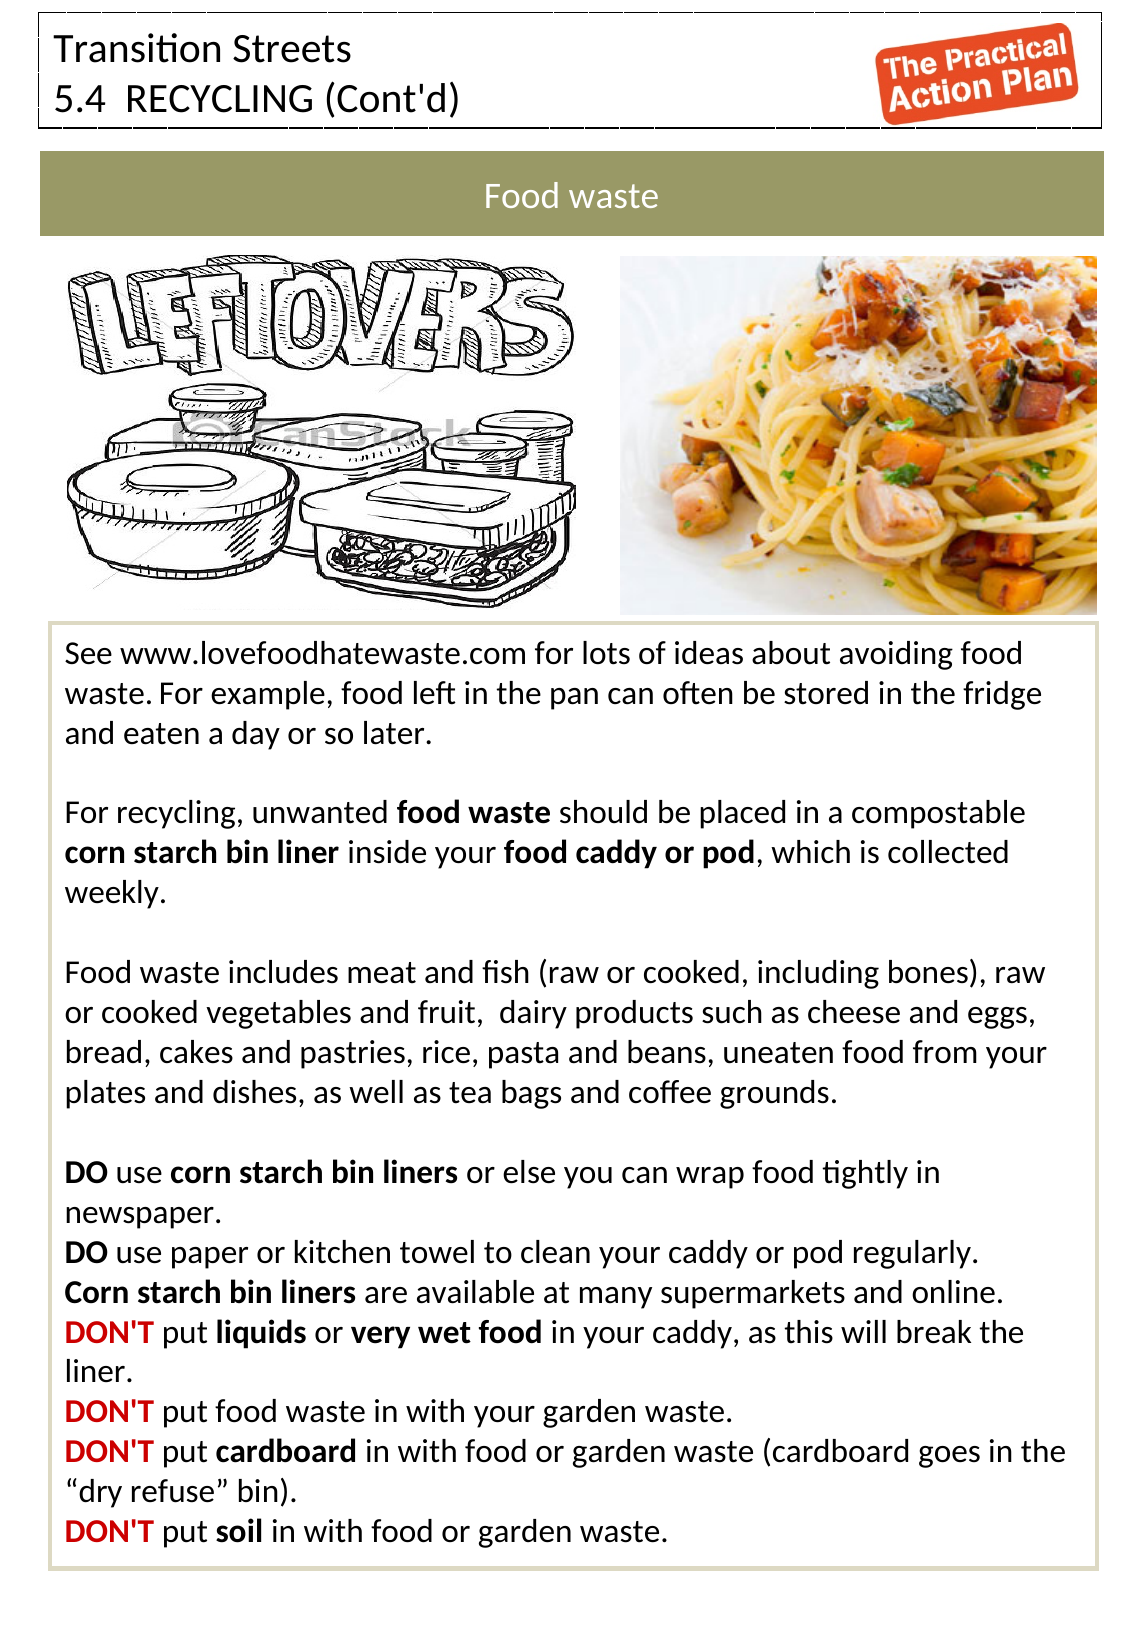

Transition Streets
5.4 RECYCLING (Cont'd)
Food waste
See www.lovefoodhatewaste.com for lots of ideas about avoiding food waste. For example, food left in the pan can often be stored in the fridge and eaten a day or so later.
For recycling, unwanted food waste should be placed in a compostable corn starch bin liner inside your food caddy or pod, which is collected weekly.
Food waste includes meat and fish (raw or cooked, including bones), raw or cooked vegetables and fruit, dairy products such as cheese and eggs, bread, cakes and pastries, rice, pasta and beans, uneaten food from your plates and dishes, as well as tea bags and coffee grounds.
DO use corn starch bin liners or else you can wrap food tightly in newspaper.
DO use paper or kitchen towel to clean your caddy or pod regularly.
Corn starch bin liners are available at many supermarkets and online.
DON'T put liquids or very wet food in your caddy, as this will break the liner.
DON'T put food waste in with your garden waste.
DON'T put cardboard in with food or garden waste (cardboard goes in the “dry refuse” bin).
DON'T put soil in with food or garden waste.